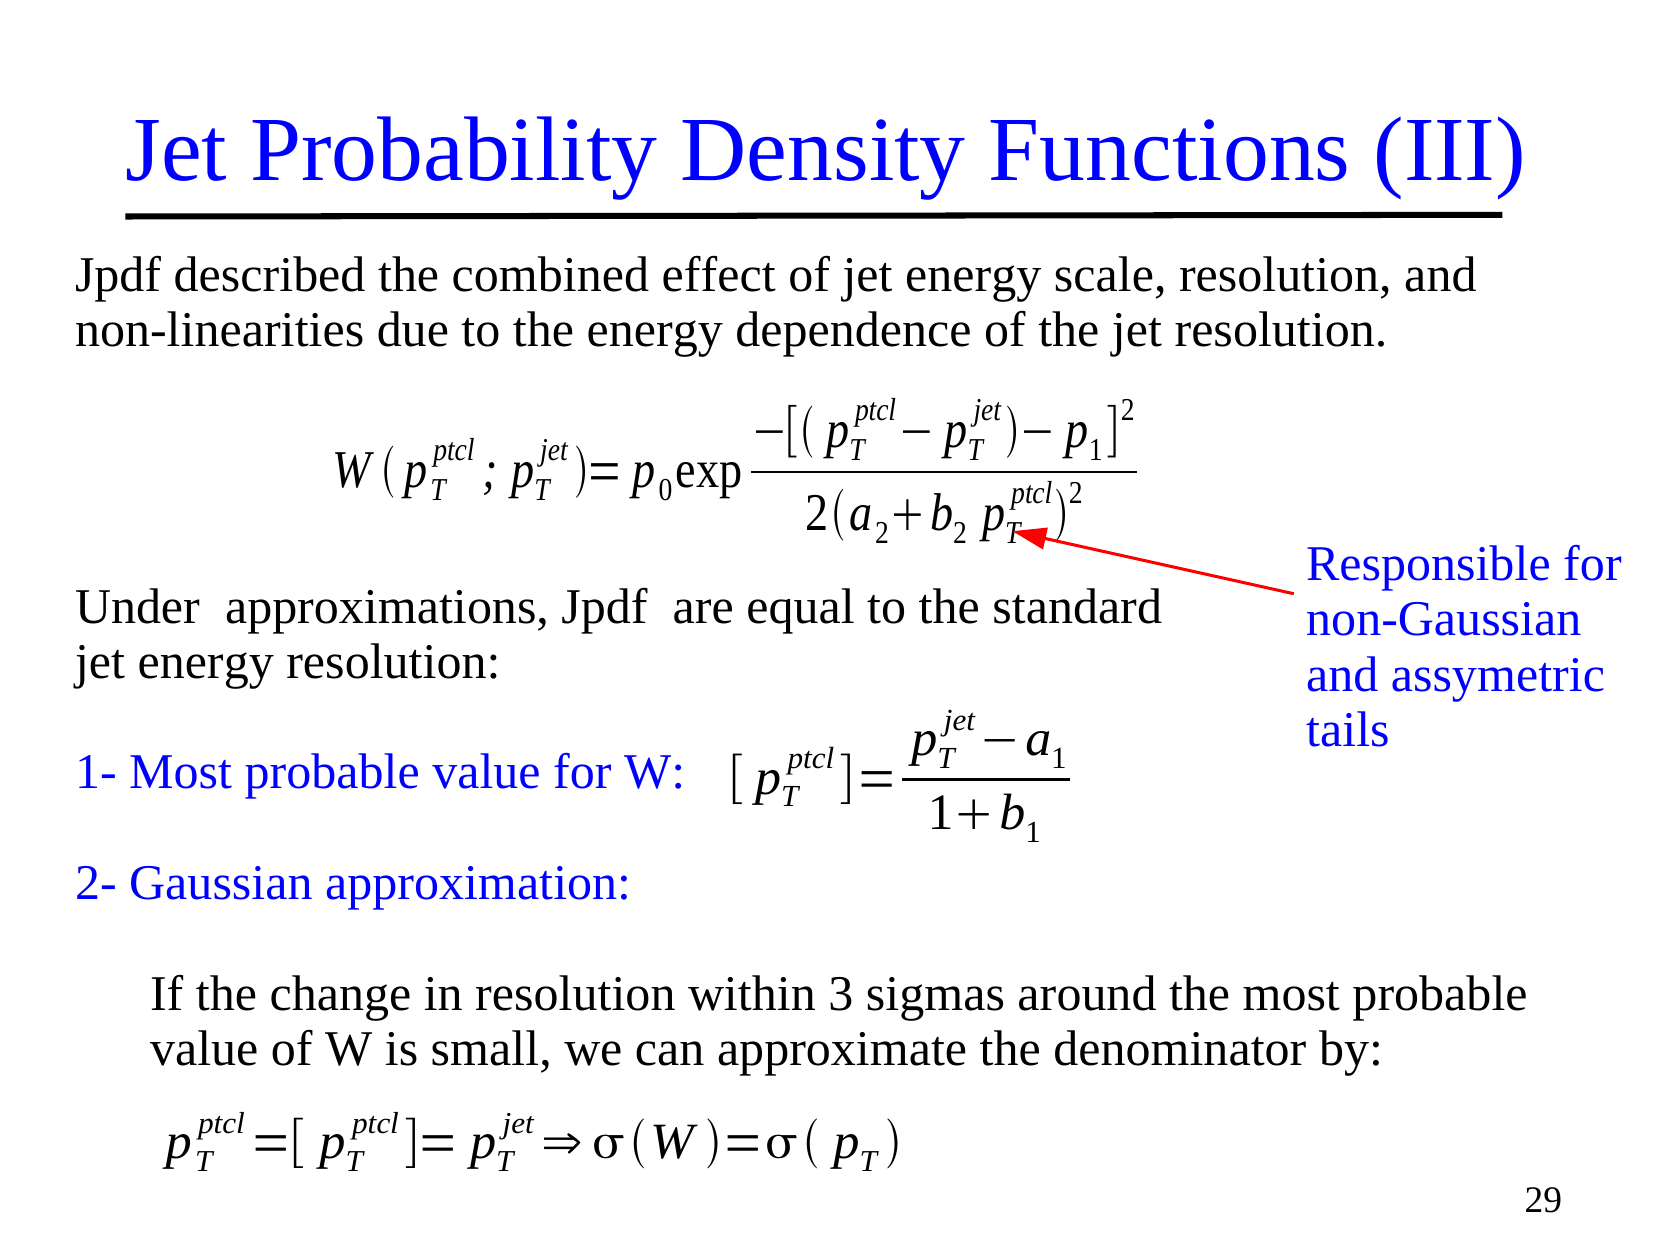

Jet Probability Density Functions (III)
Jpdf described the combined effect of jet energy scale, resolution, and
non-linearities due to the energy dependence of the jet resolution.
Under approximations, Jpdf are equal to the standard
jet energy resolution:
1- Most probable value for W:
2- Gaussian approximation:
	If the change in resolution within 3 sigmas around the most probable
	value of W is small, we can approximate the denominator by:
Responsible for
non-Gaussian
and assymetric
tails